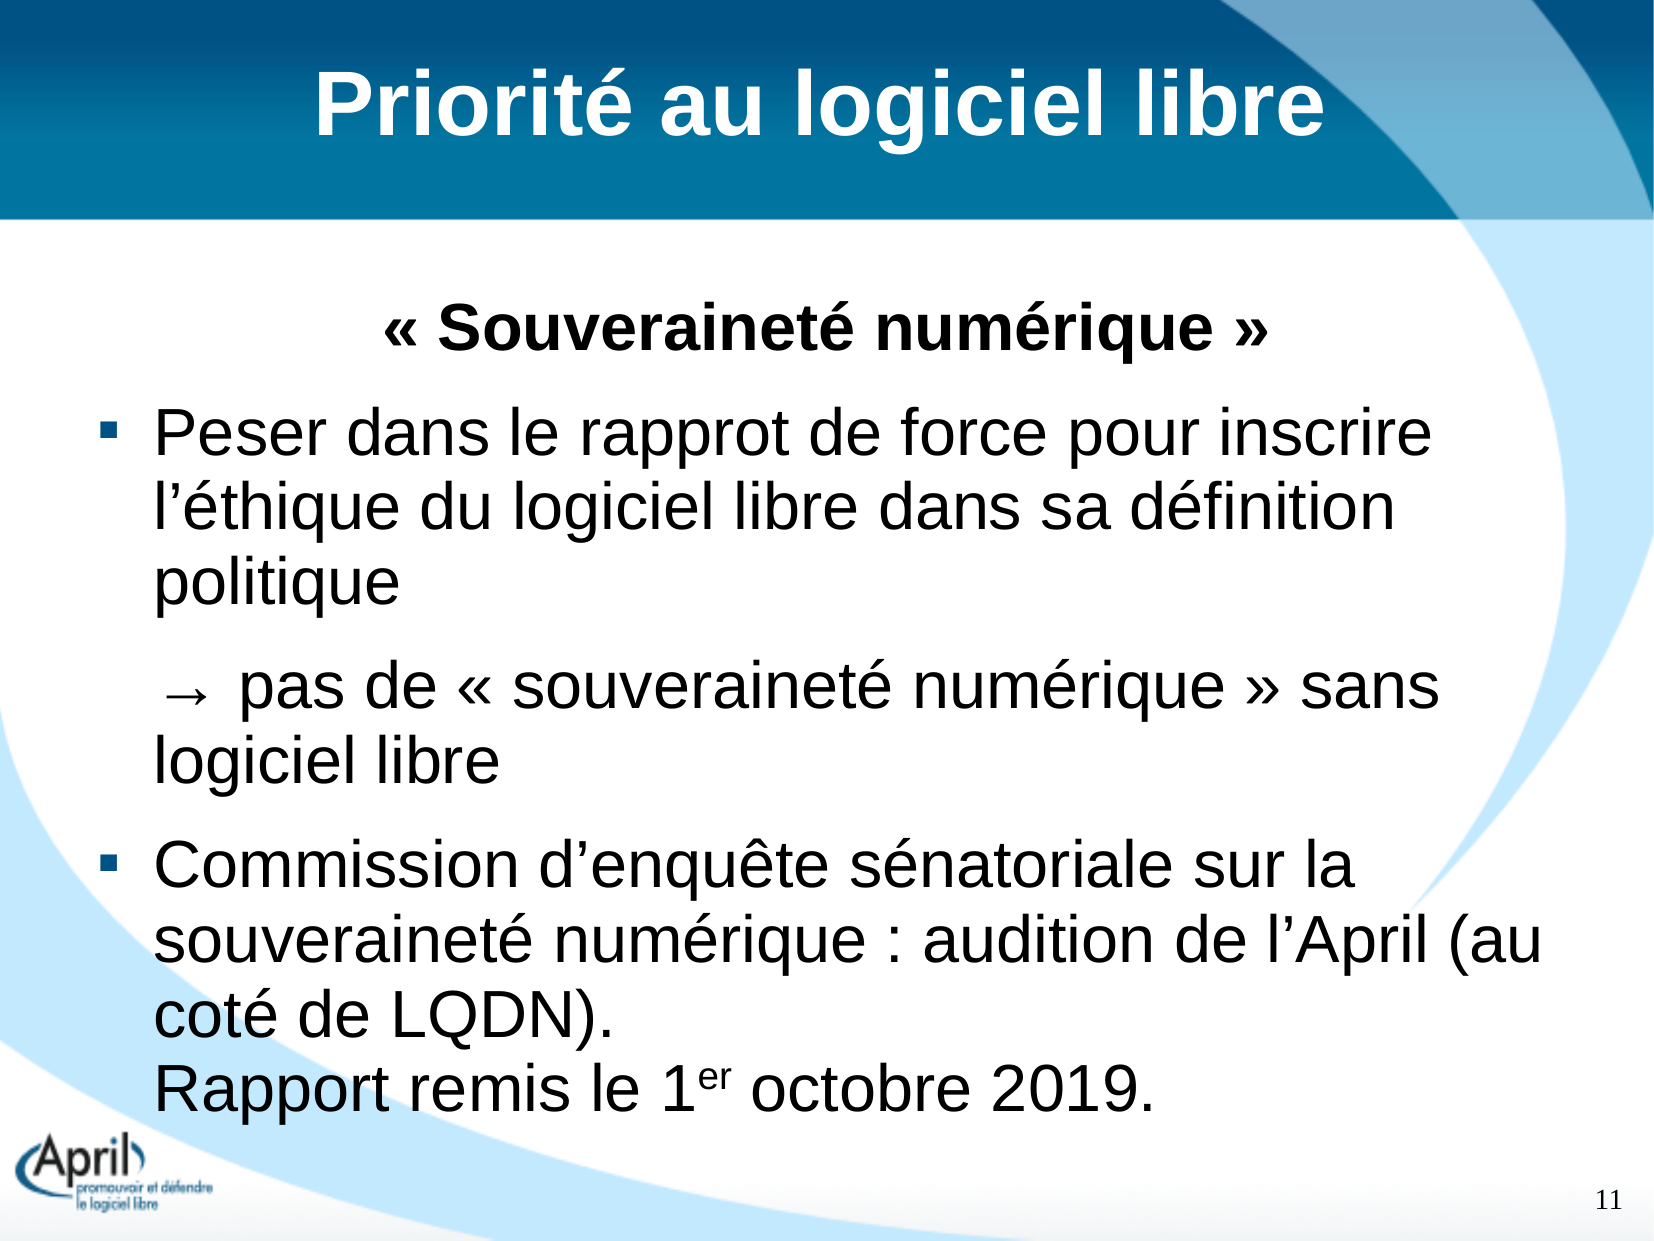

# Priorité au logiciel libre
« Souveraineté numérique »
Peser dans le rapprot de force pour inscrire l’éthique du logiciel libre dans sa définition politique
→ pas de « souveraineté numérique » sans logiciel libre
Commission d’enquête sénatoriale sur la souveraineté numérique : audition de l’April (au coté de LQDN).
Rapport remis le 1er octobre 2019.
11